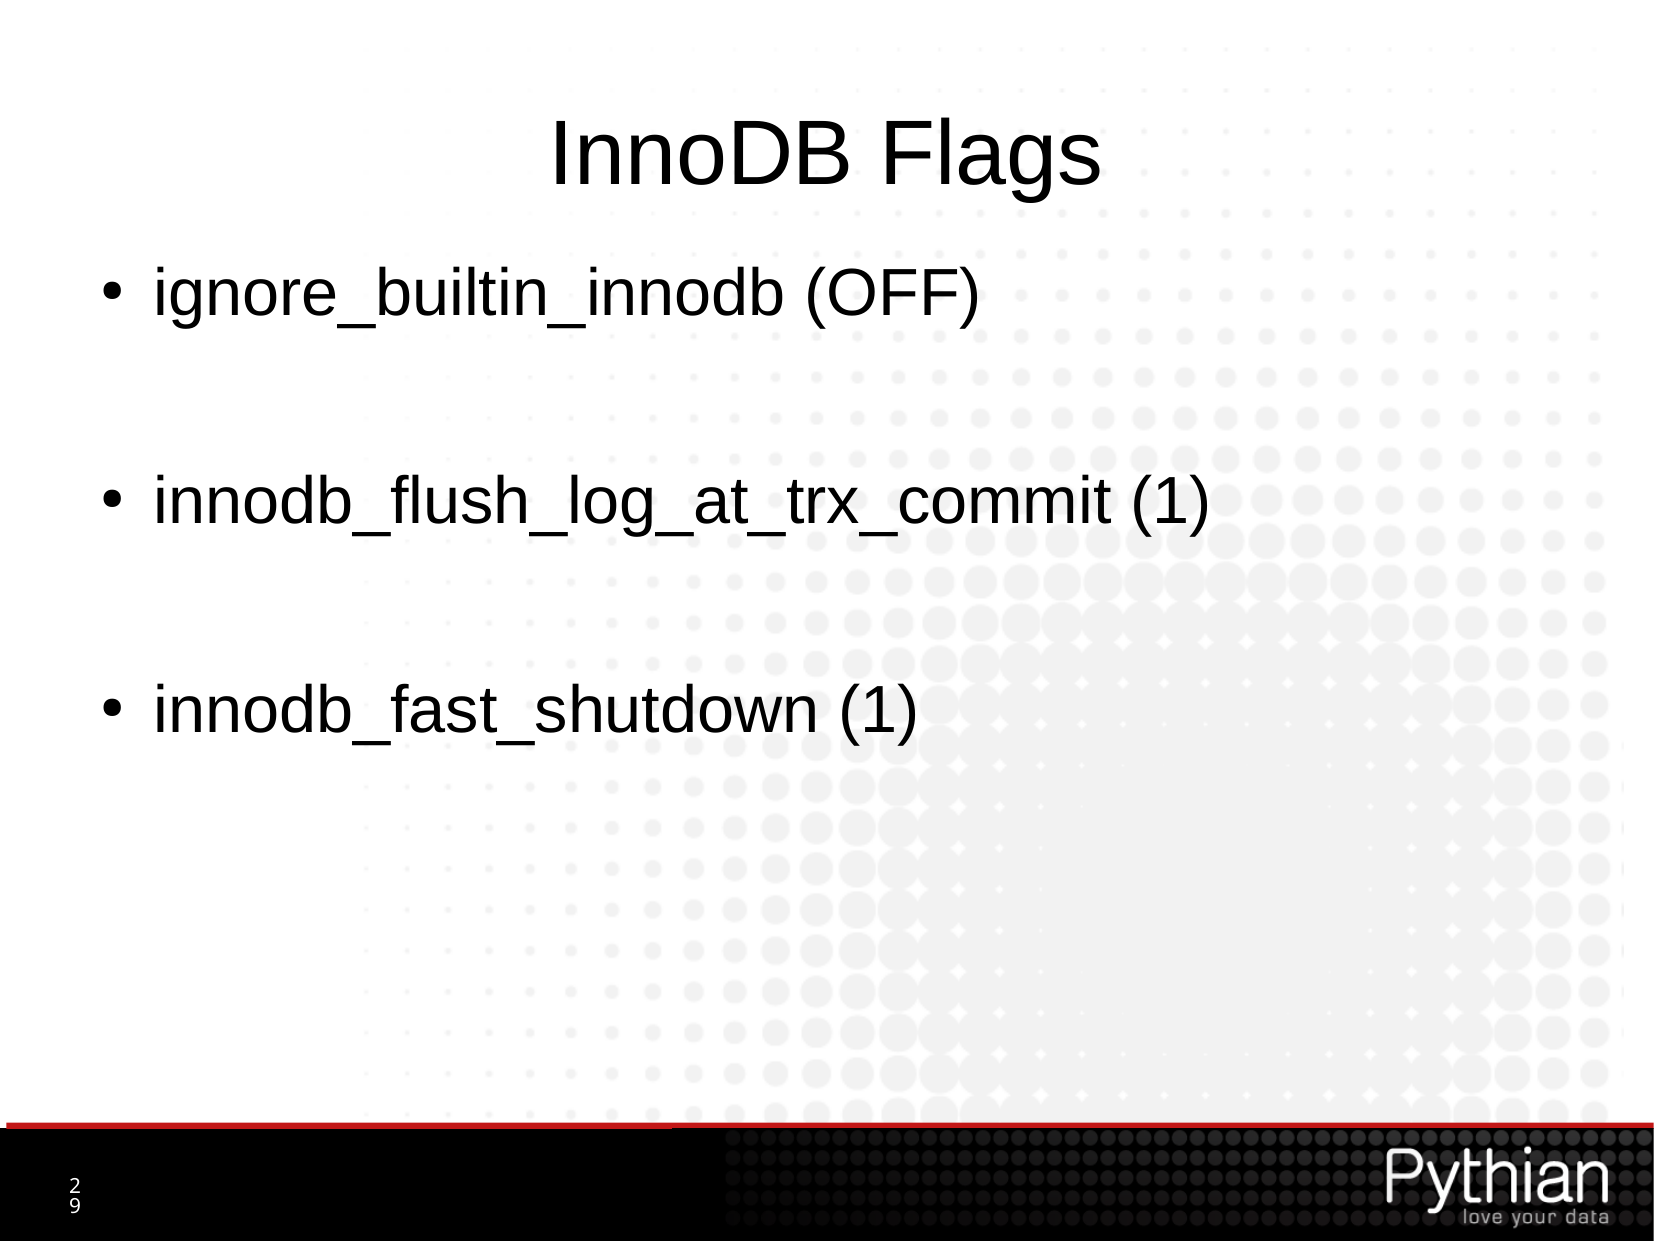

# InnoDB Flags
ignore_builtin_innodb (OFF)
innodb_flush_log_at_trx_commit (1)
innodb_fast_shutdown (1)